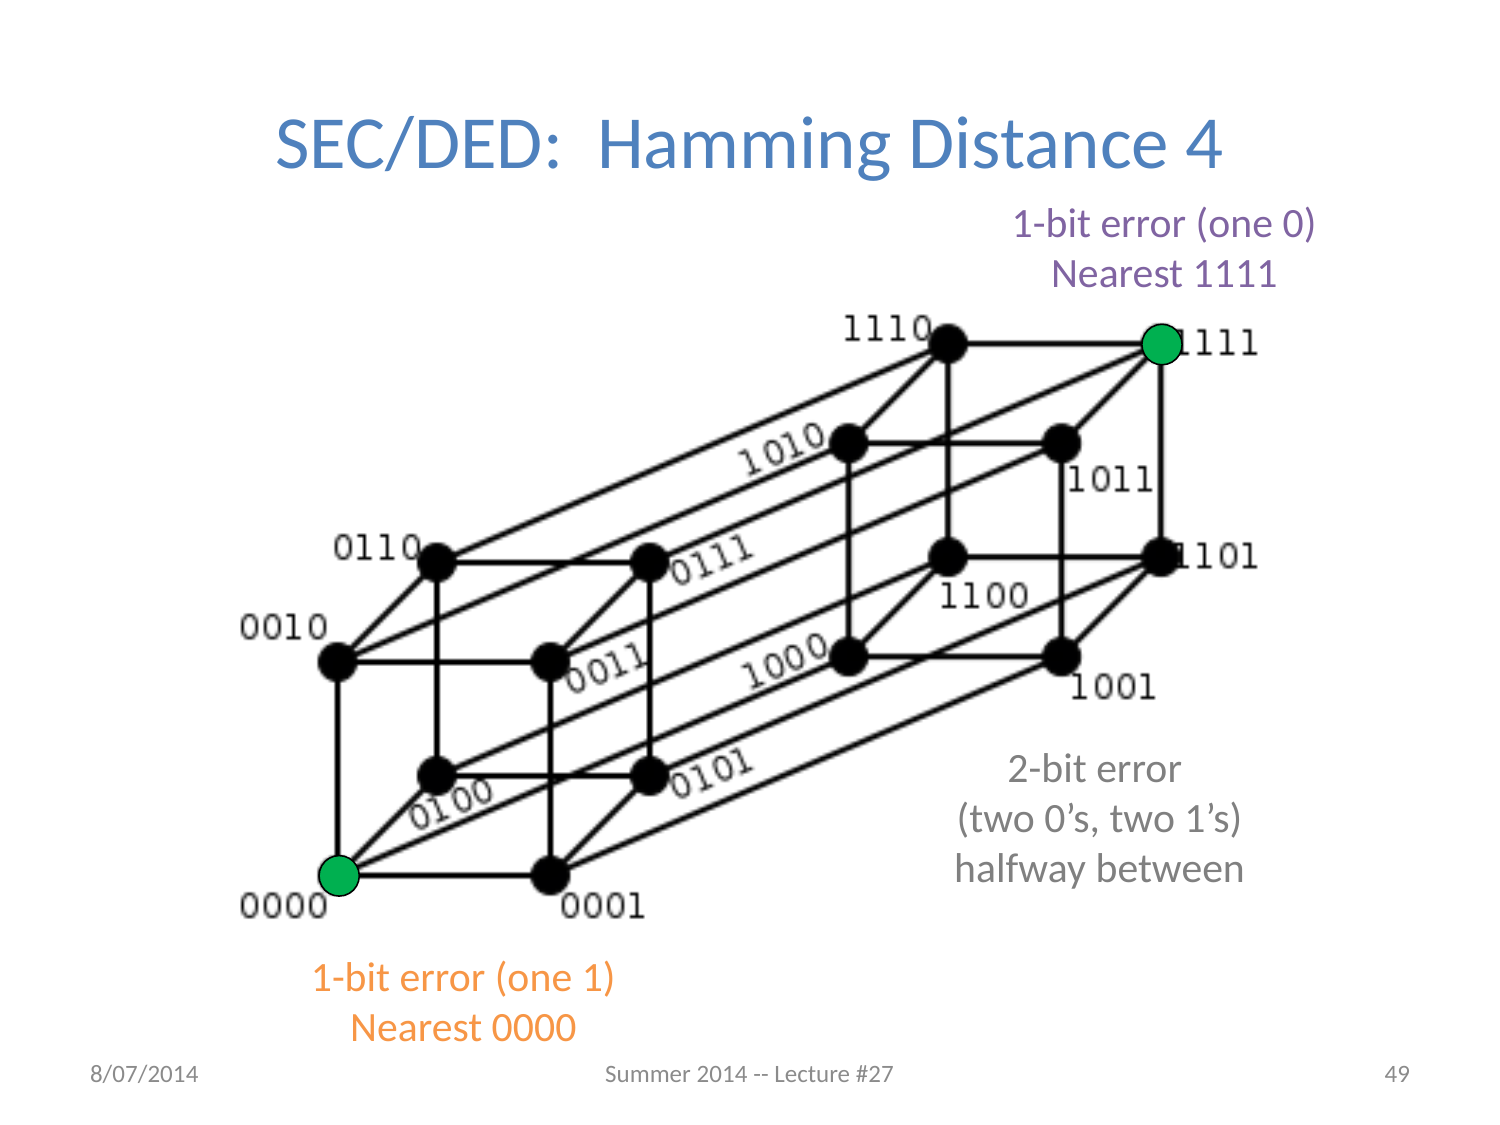

# SEC/DED: Hamming Distance 4
1-bit error (one 0)
Nearest 1111
2-bit error
(two 0’s, two 1’s)
halfway between
1-bit error (one 1)
Nearest 0000
8/07/2014
Summer 2014 -- Lecture #27